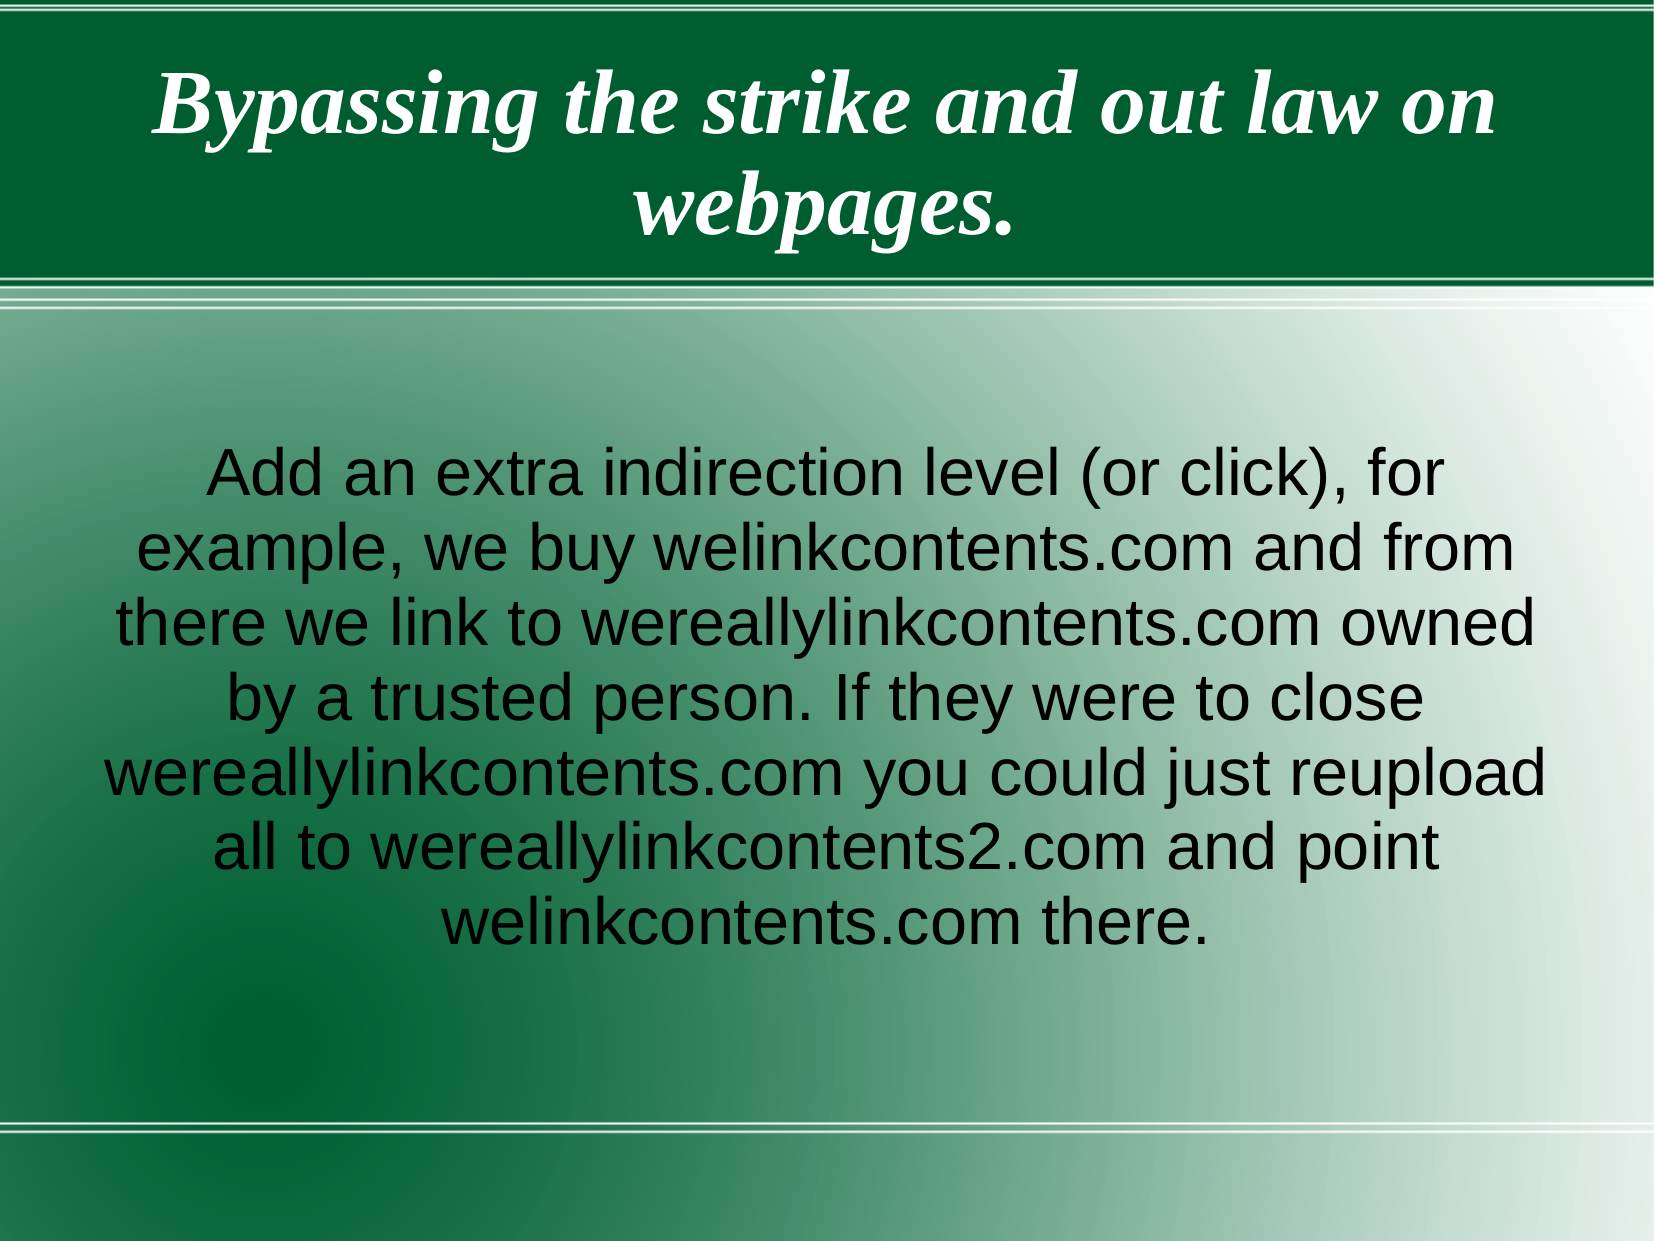

# Bypassing the strike and out law on webpages.
Add an extra indirection level (or click), for example, we buy welinkcontents.com and from there we link to wereallylinkcontents.com owned by a trusted person. If they were to close wereallylinkcontents.com you could just reupload all to wereallylinkcontents2.com and point welinkcontents.com there.